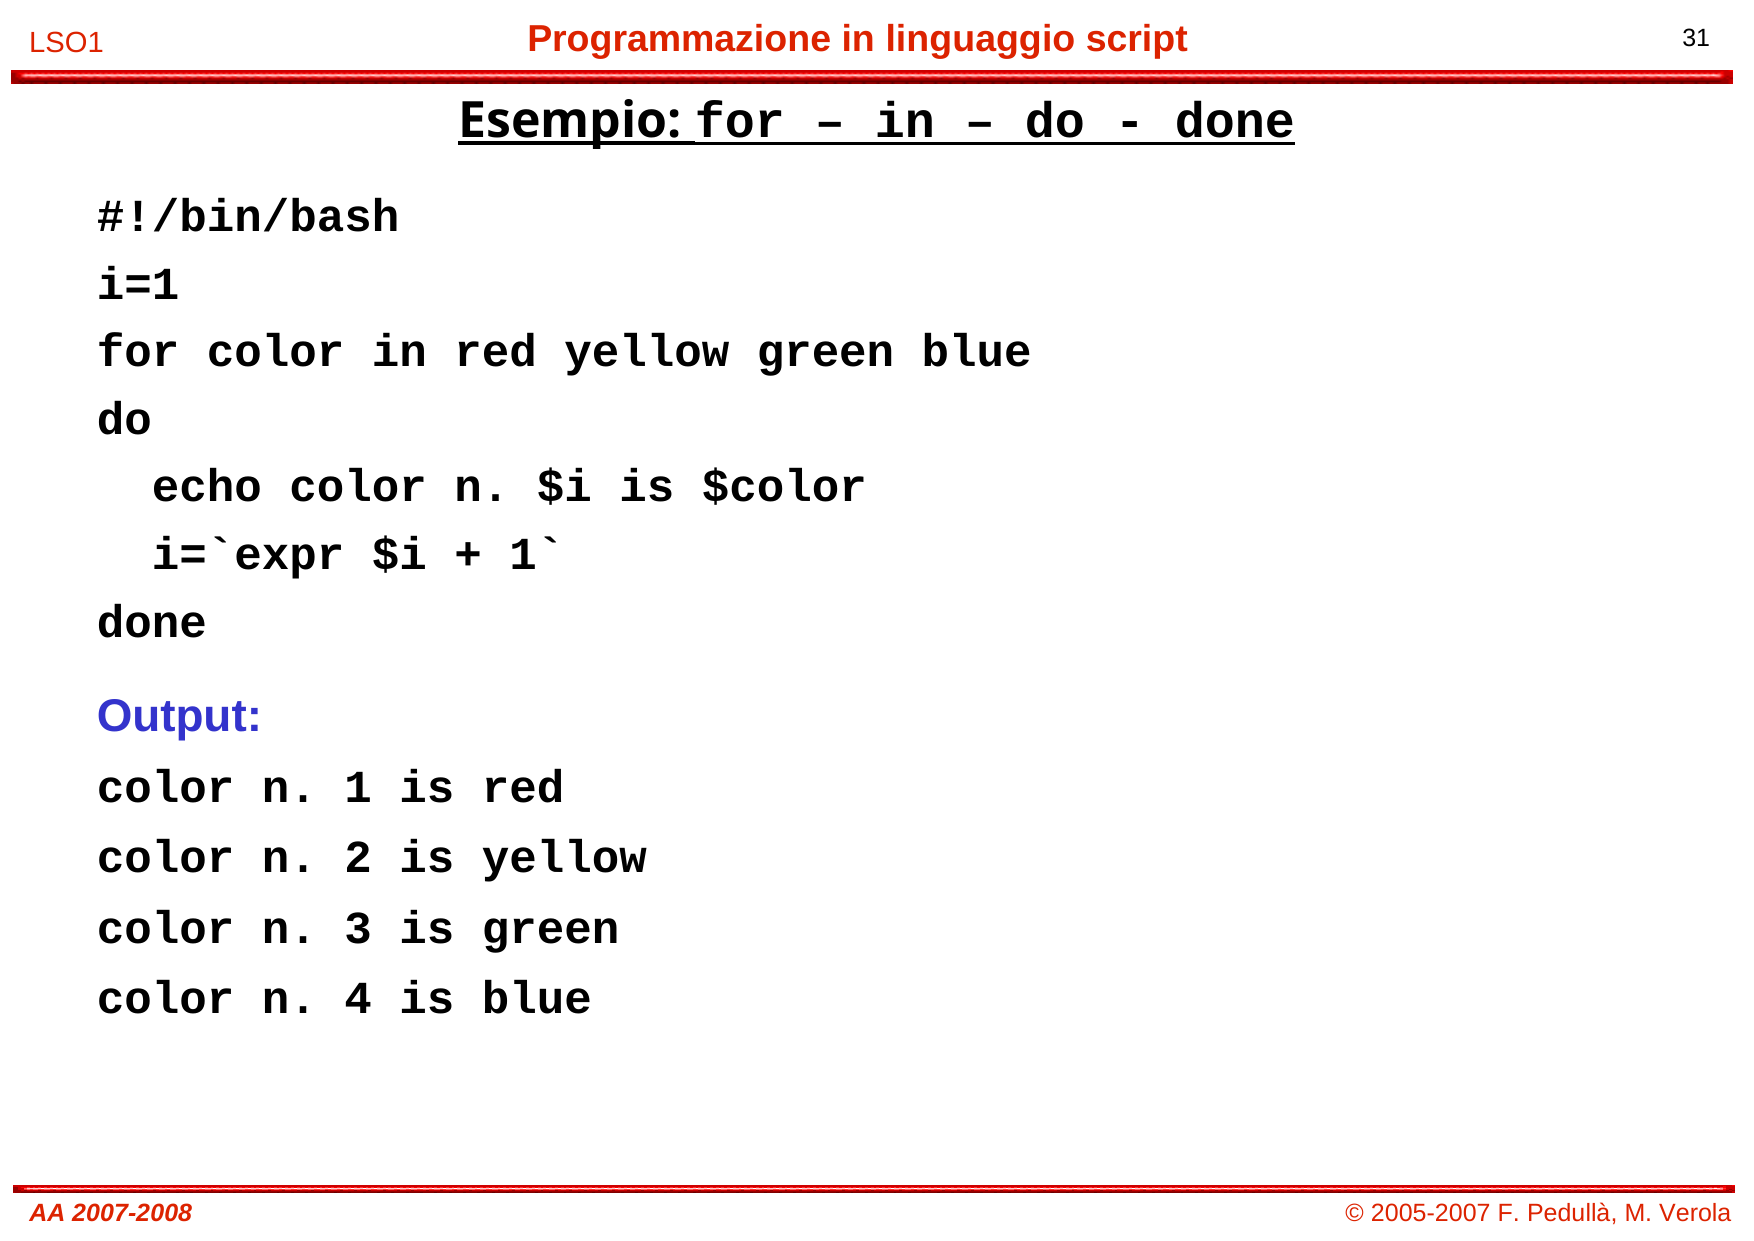

# Esempio: for – in – do - done
#!/bin/bash
i=1
for color in red yellow green blue
do
 echo color n. $i is $color
 i=`expr $i + 1`
done
Output:
color n. 1 is red
color n. 2 is yellow
color n. 3 is green
color n. 4 is blue